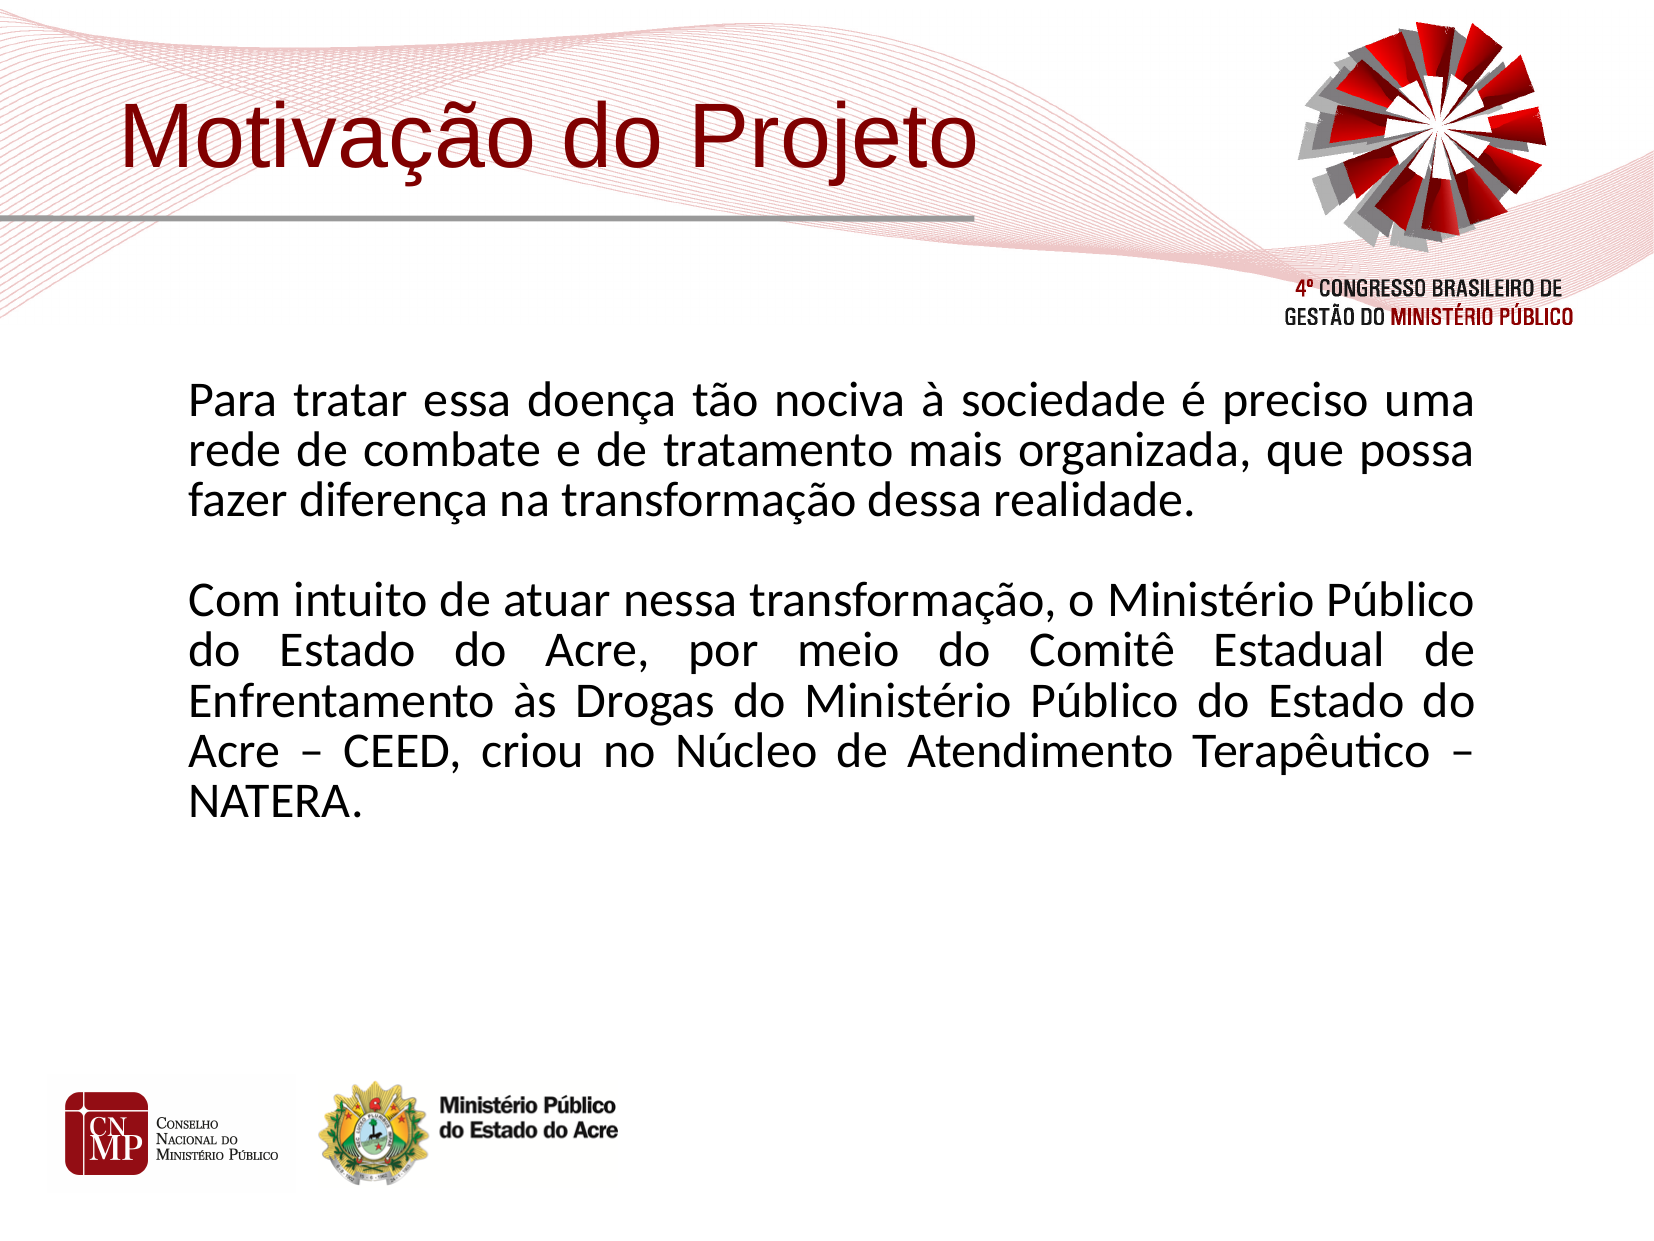

Motivação do Projeto
Para tratar essa doença tão nociva à sociedade é preciso uma rede de combate e de tratamento mais organizada, que possa fazer diferença na transformação dessa realidade.
Com intuito de atuar nessa transformação, o Ministério Público do Estado do Acre, por meio do Comitê Estadual de Enfrentamento às Drogas do Ministério Público do Estado do Acre – CEED, criou no Núcleo de Atendimento Terapêutico – NATERA.